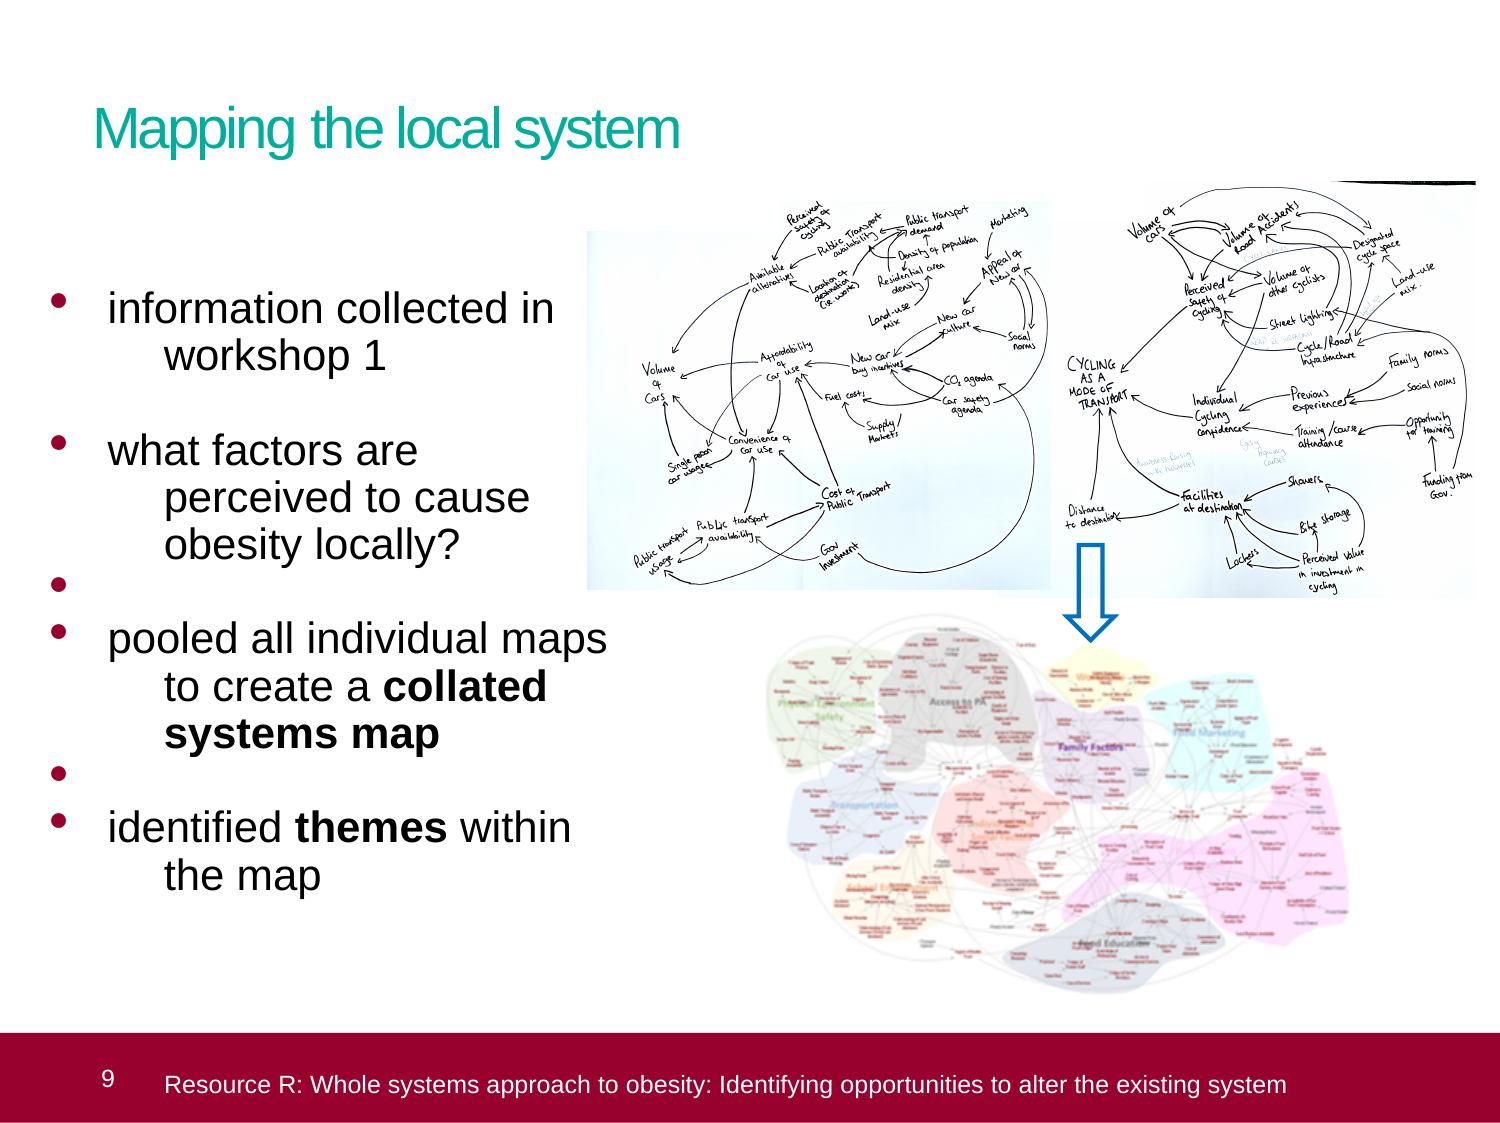

Mapping the local system
# information collected in workshop 1
what factors are perceived to cause obesity locally?
pooled all individual maps to create a collated systems map
identified themes within the map
 8
Resource R: Whole systems approach to obesity: Identifying opportunities to alter the existing system